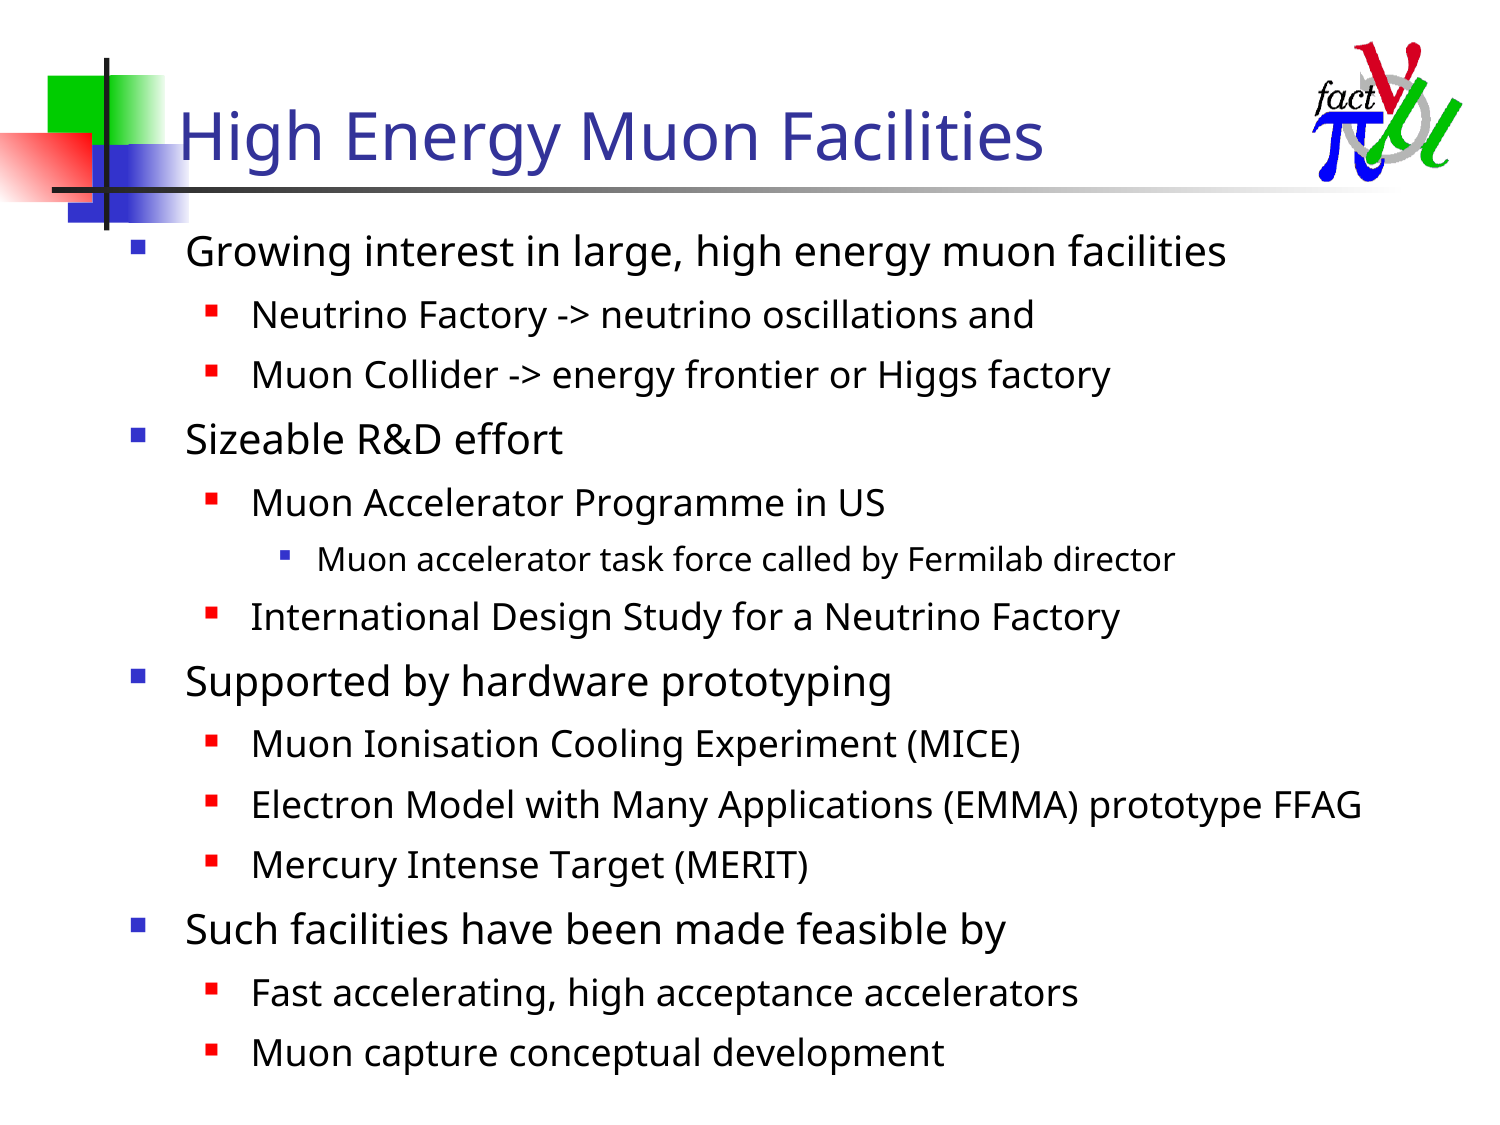

# High Energy Muon Facilities
Growing interest in large, high energy muon facilities
Neutrino Factory -> neutrino oscillations and
Muon Collider -> energy frontier or Higgs factory
Sizeable R&D effort
Muon Accelerator Programme in US
Muon accelerator task force called by Fermilab director
International Design Study for a Neutrino Factory
Supported by hardware prototyping
Muon Ionisation Cooling Experiment (MICE)
Electron Model with Many Applications (EMMA) prototype FFAG
Mercury Intense Target (MERIT)
Such facilities have been made feasible by
Fast accelerating, high acceptance accelerators
Muon capture conceptual development